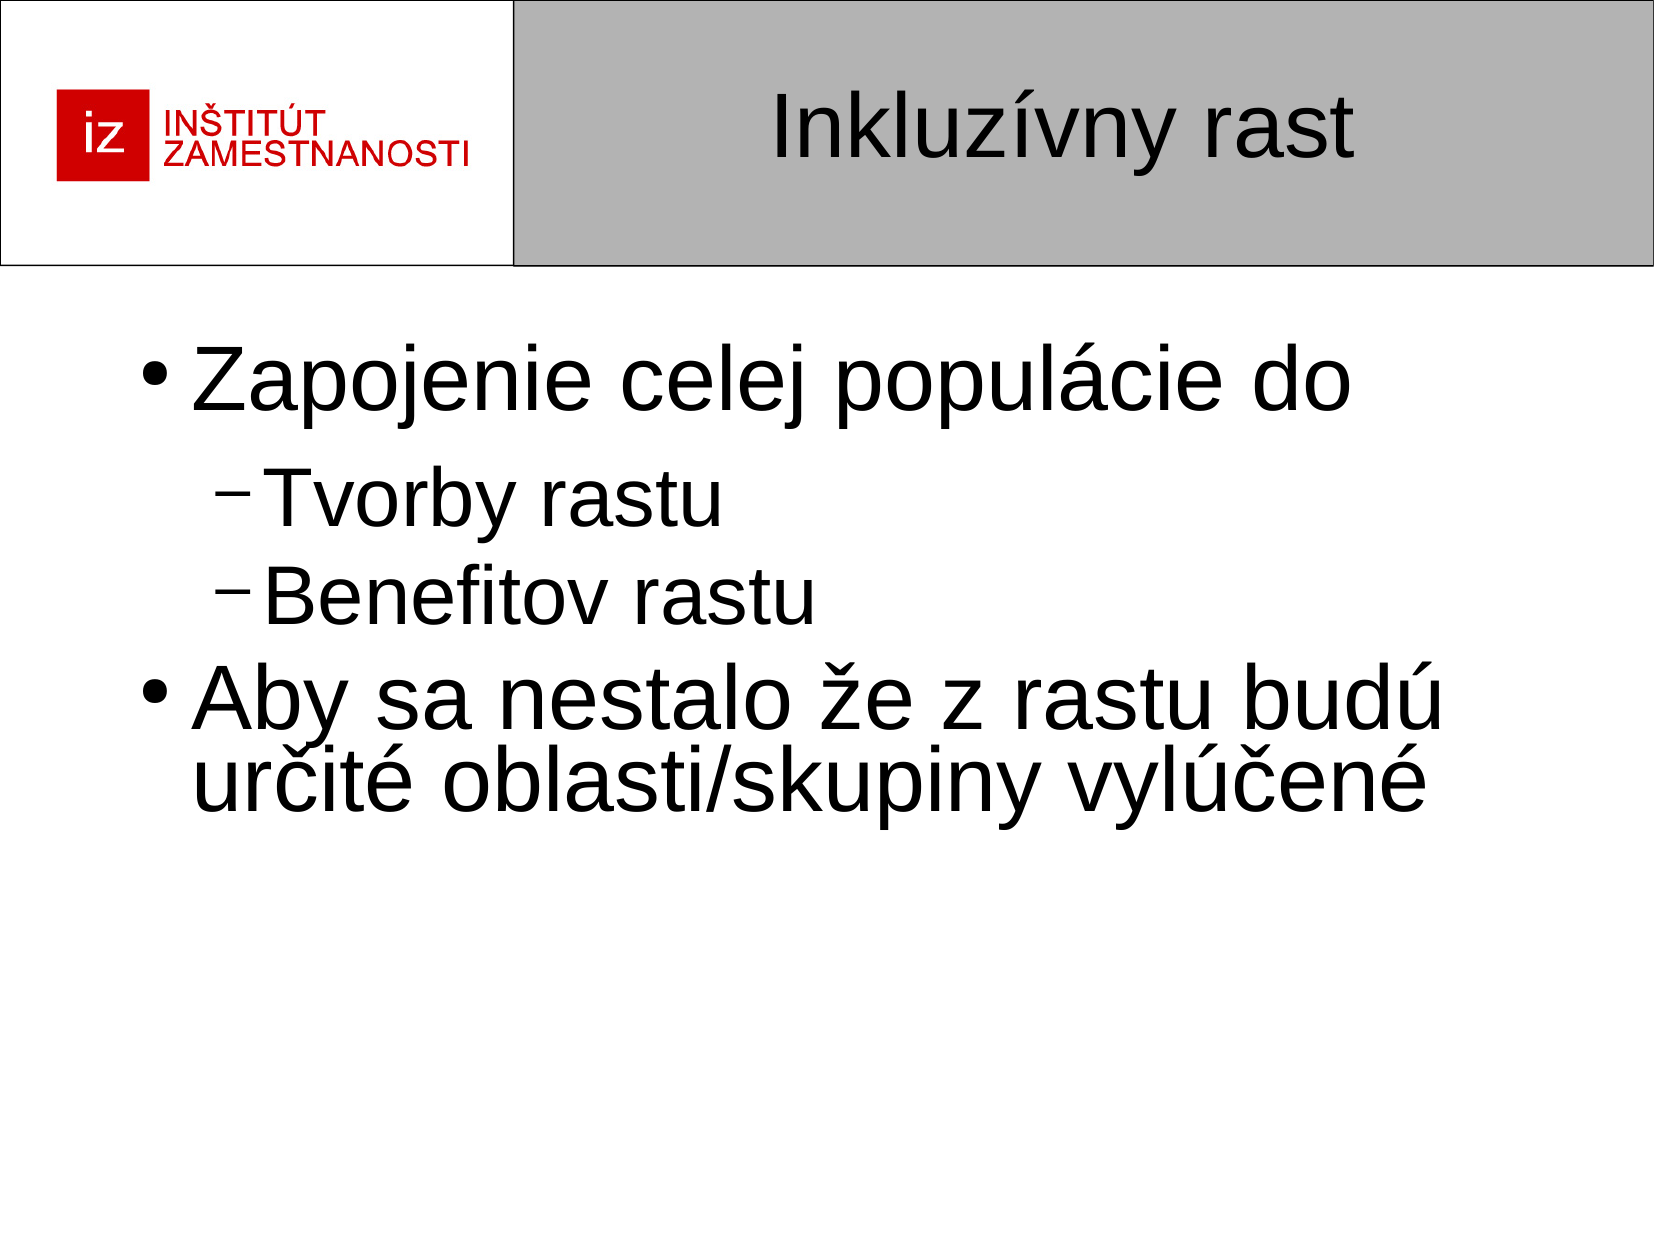

# Inkluzívny rast
Zapojenie celej populácie do
Tvorby rastu
Benefitov rastu
Aby sa nestalo že z rastu budú určité oblasti/skupiny vylúčené